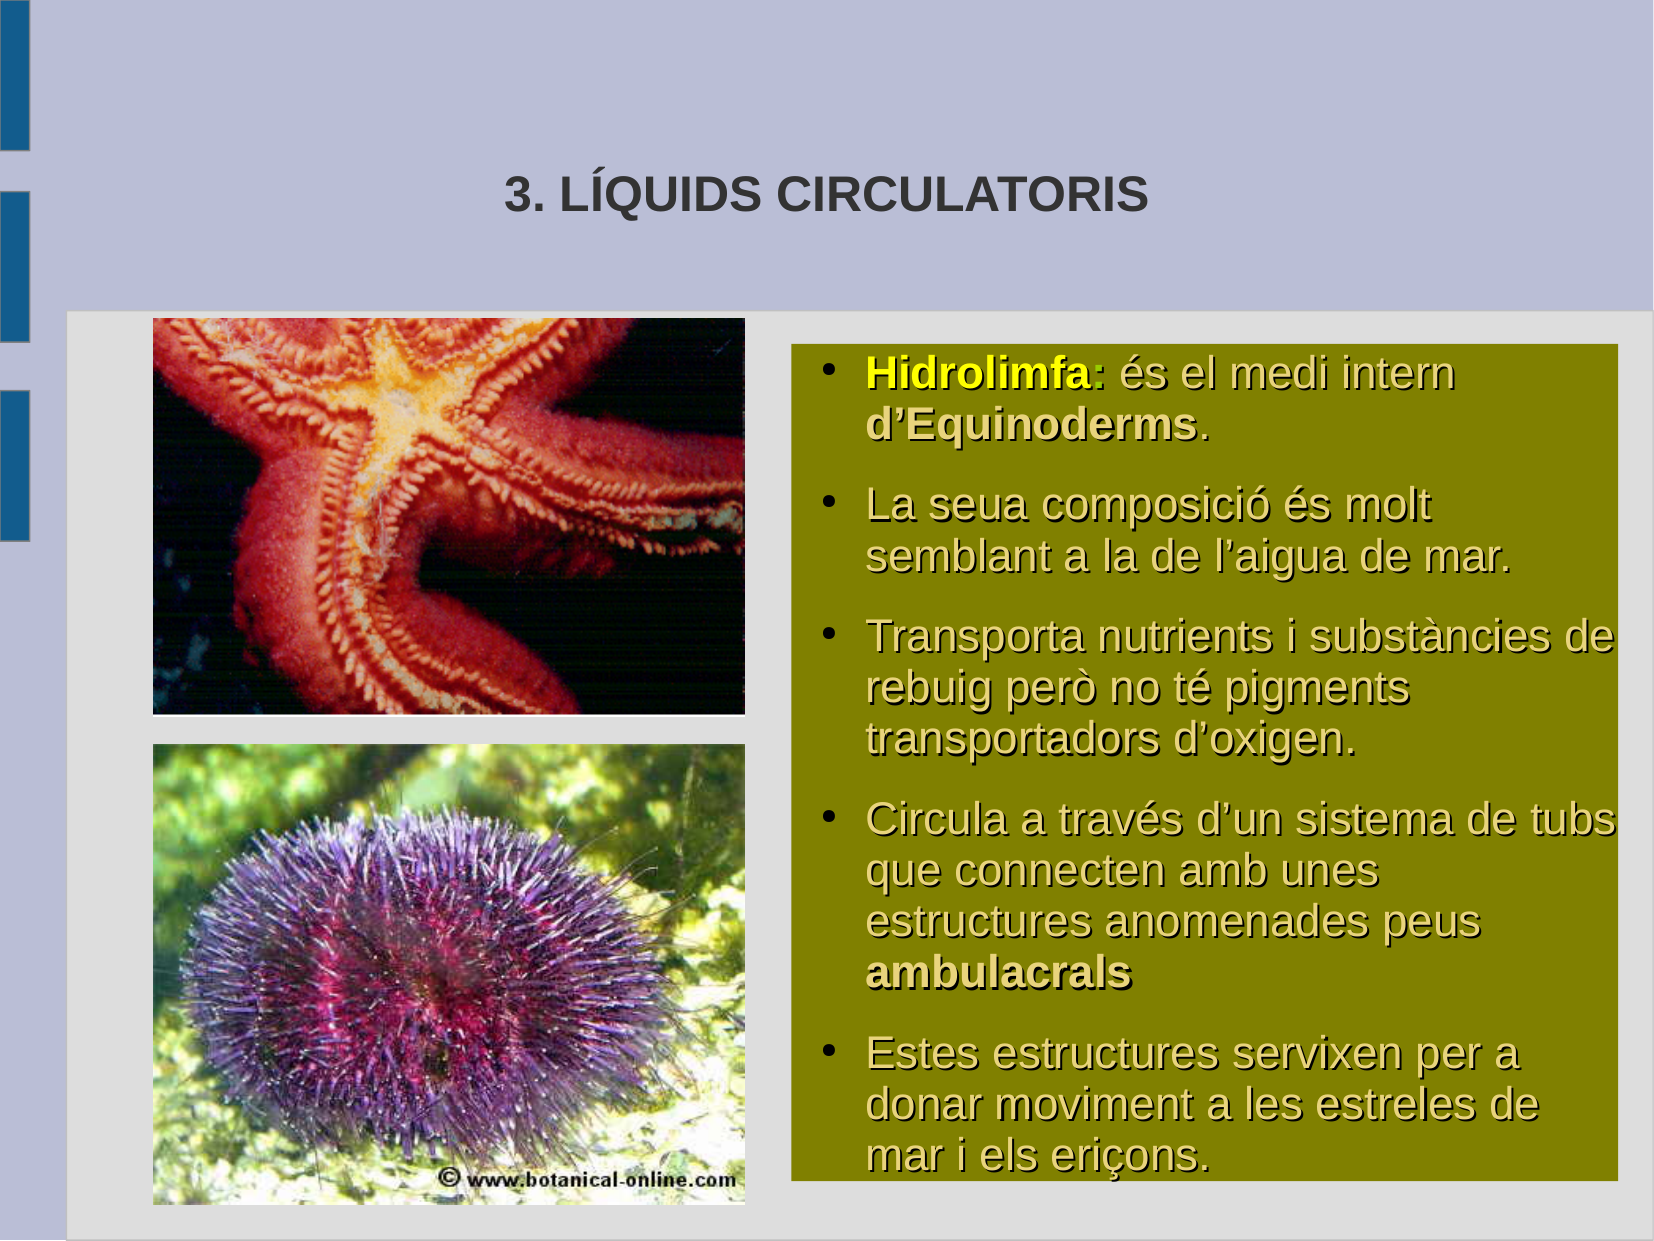

# 3. LÍQUIDS CIRCULATORIS
Hidrolimfa: és el medi intern d’Equinoderms.
La seua composició és molt semblant a la de l’aigua de mar.
Transporta nutrients i substàncies de rebuig però no té pigments transportadors d’oxigen.
Circula a través d’un sistema de tubs que connecten amb unes estructures anomenades peus ambulacrals
Estes estructures servixen per a donar moviment a les estreles de mar i els eriçons.